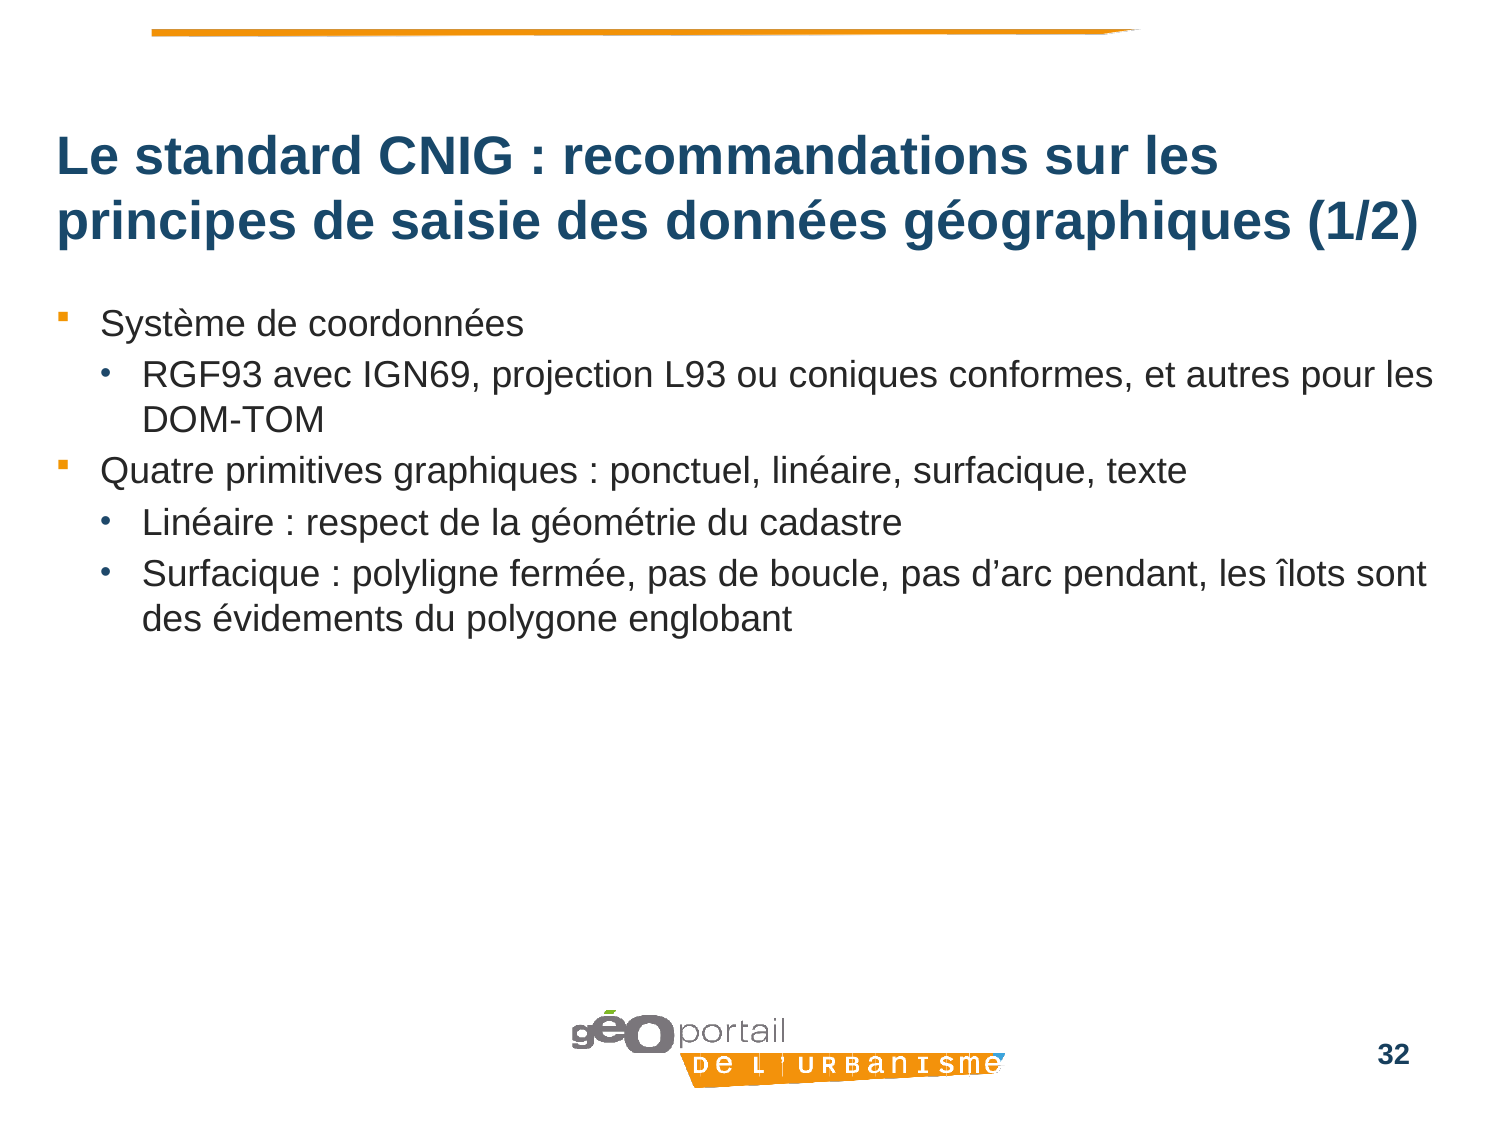

# Le standard CNIG : recommandations sur les principes de saisie des données géographiques (1/2)
Système de coordonnées
RGF93 avec IGN69, projection L93 ou coniques conformes, et autres pour les DOM-TOM
Quatre primitives graphiques : ponctuel, linéaire, surfacique, texte
Linéaire : respect de la géométrie du cadastre
Surfacique : polyligne fermée, pas de boucle, pas d’arc pendant, les îlots sont des évidements du polygone englobant